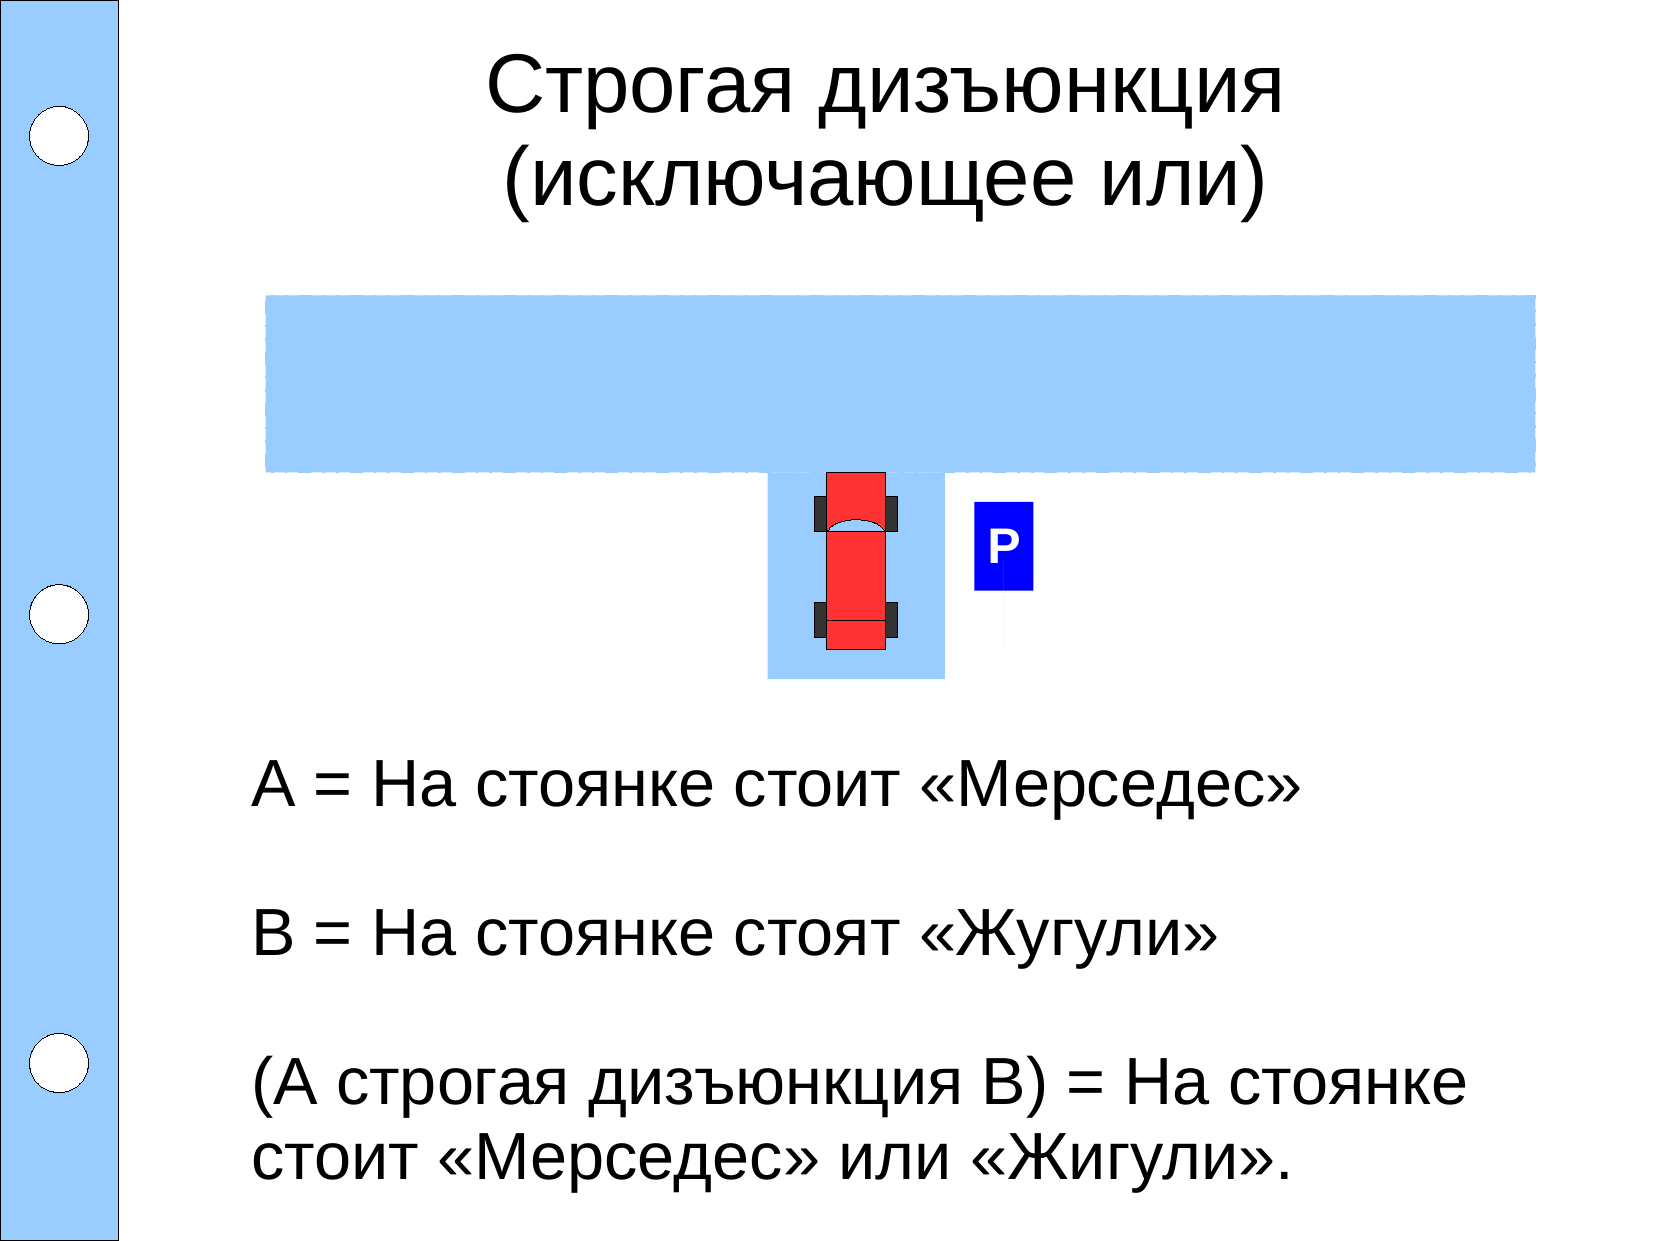

Строгая дизъюнкция (исключающее или)
P
А = На стоянке стоит «Мерседес»
В = На стоянке стоят «Жугули»
(А строгая дизъюнкция В) = На стоянке стоит «Мерседес» или «Жигули».